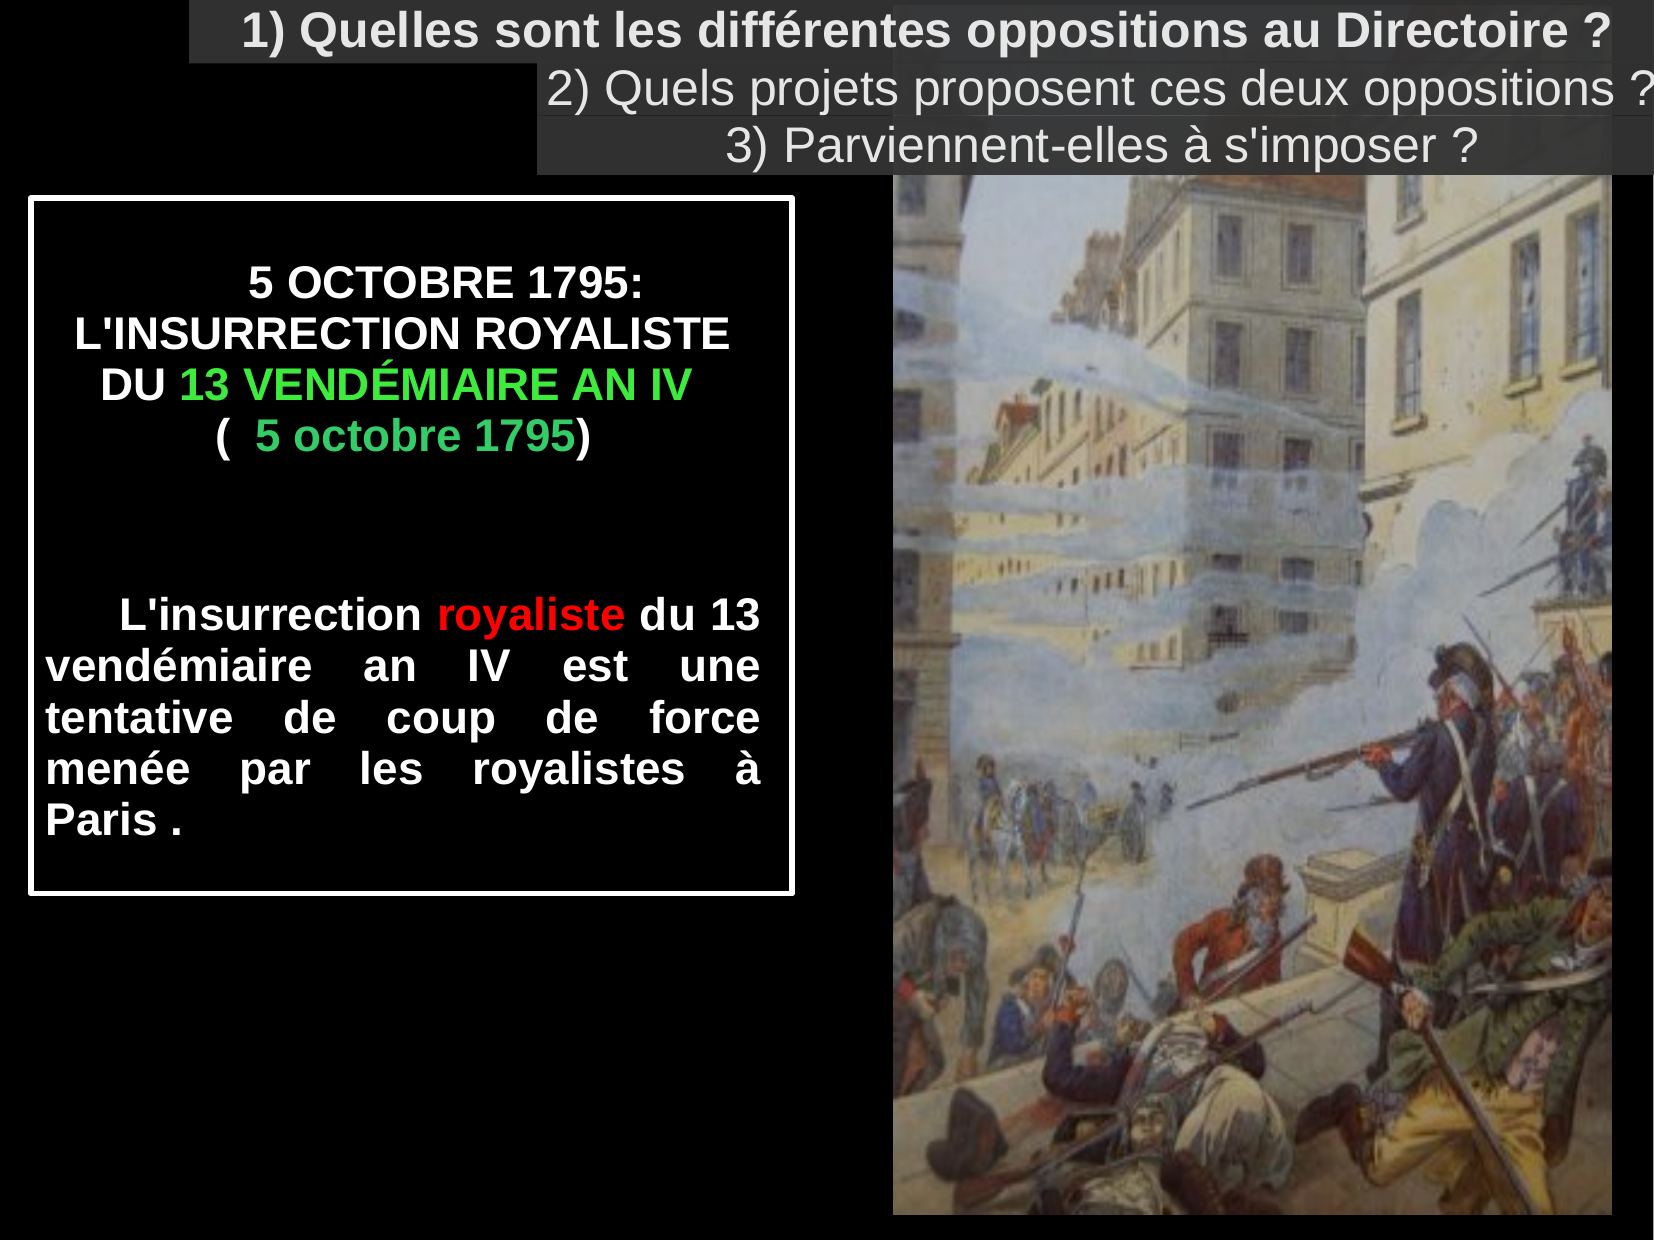

1) Quelles sont les différentes oppositions au Directoire ?
2) Quels projets proposent ces deux oppositions ?
3) Parviennent-elles à s'imposer ?
	 5 OCTOBRE 1795: L'INSURRECTION ROYALISTE DU 13 VENDÉMIAIRE AN IV
( 5 octobre 1795)
	L'insurrection royaliste du 13 vendémiaire an IV est une tentative de coup de force menée par les royalistes à Paris .